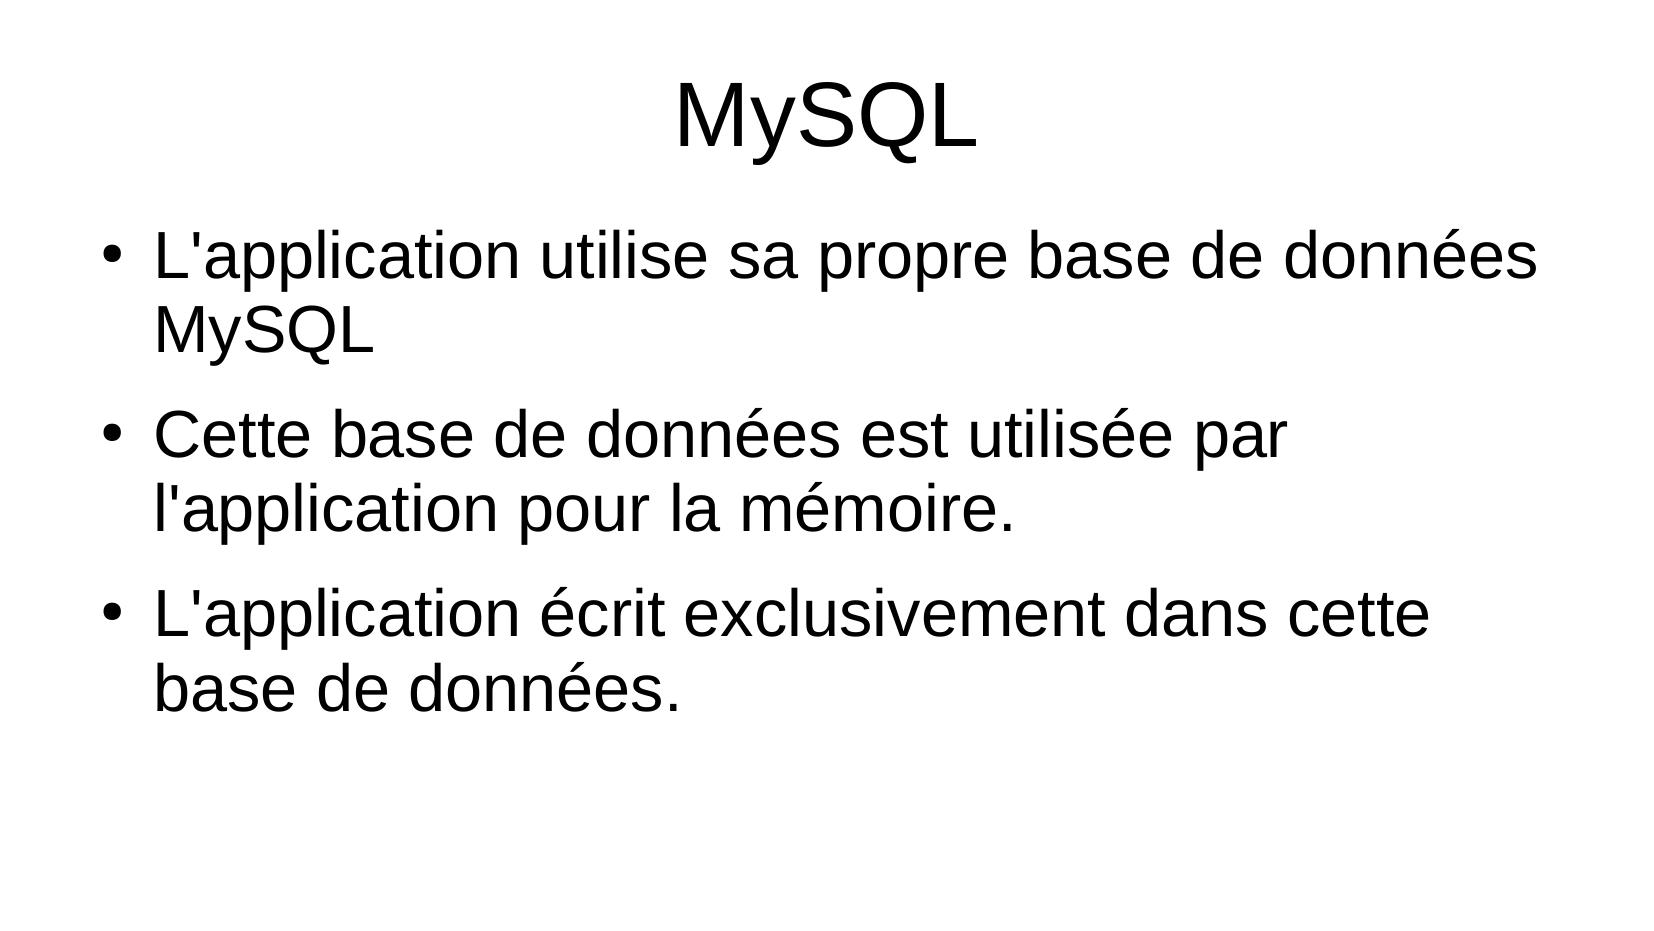

# MySQL
L'application utilise sa propre base de données MySQL
Cette base de données est utilisée par l'application pour la mémoire.
L'application écrit exclusivement dans cette base de données.